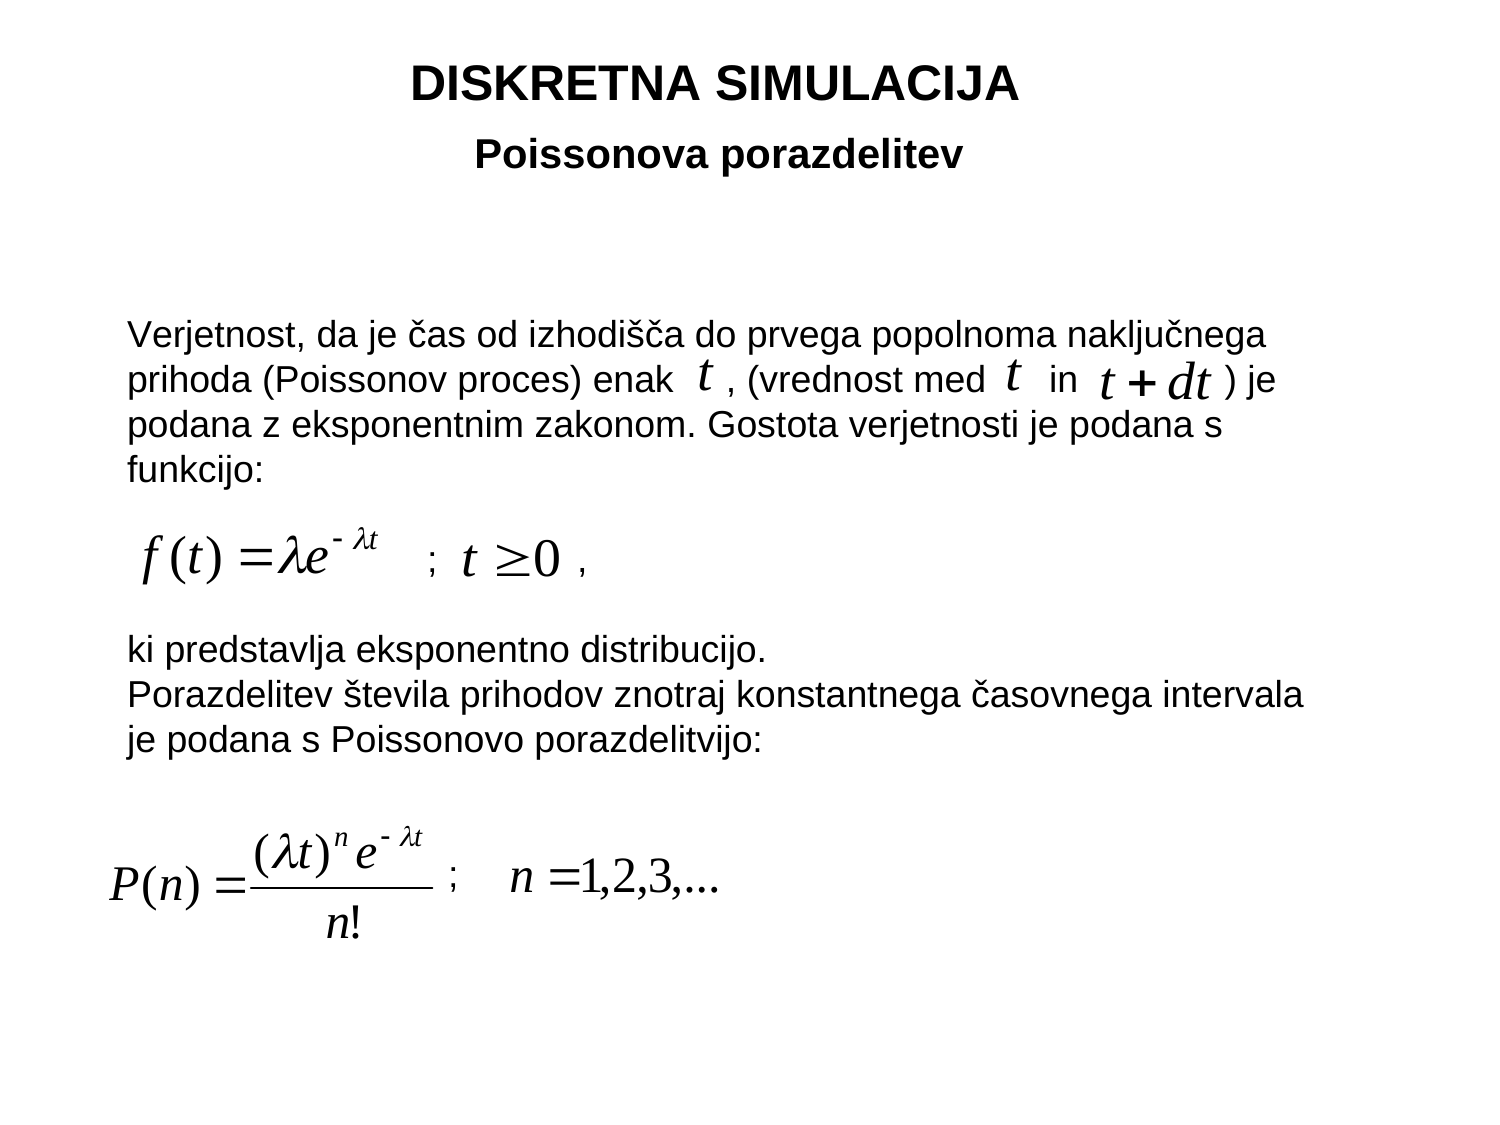

DISKRETNA SIMULACIJA
Poissonova porazdelitev
Verjetnost, da je čas od izhodišča do prvega popolnoma naključnega prihoda (Poissonov proces) enak , (vrednost med in ) je podana z eksponentnim zakonom. Gostota verjetnosti je podana s funkcijo:
		;	,
ki predstavlja eksponentno distribucijo.
Porazdelitev števila prihodov znotraj konstantnega časovnega intervala je podana s Poissonovo porazdelitvijo:
		 ;